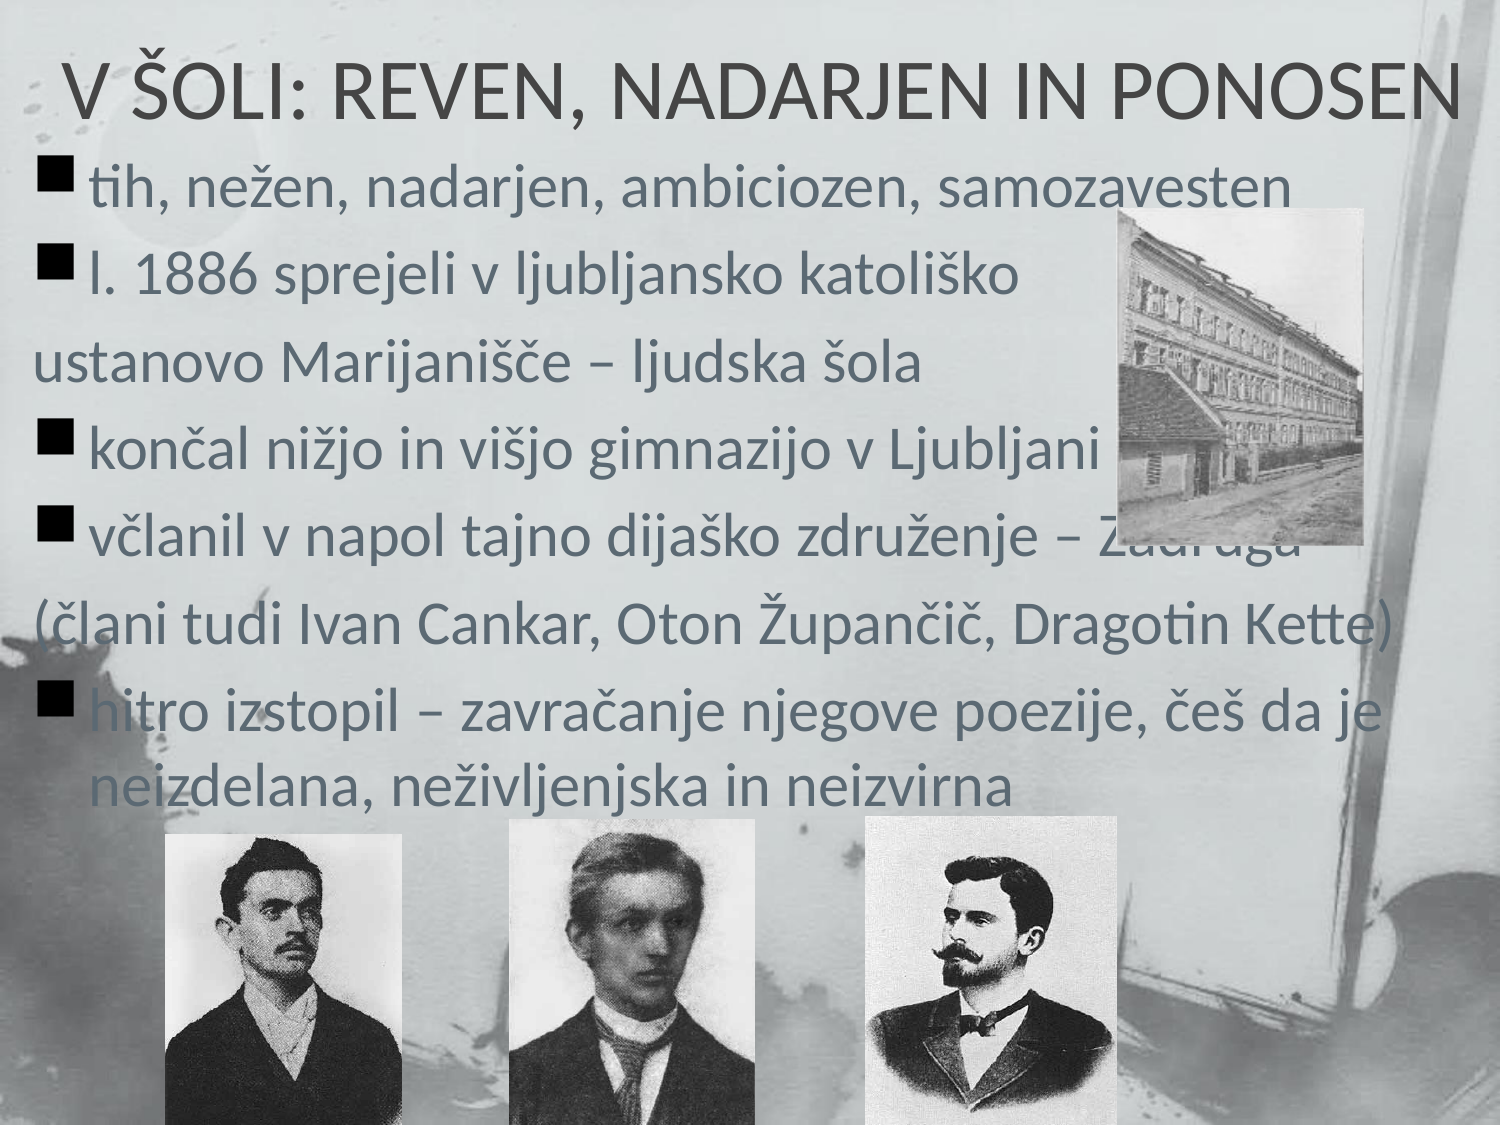

# V ŠOLI: REVEN, NADARJEN IN PONOSEN
tih, nežen, nadarjen, ambiciozen, samozavesten
l. 1886 sprejeli v ljubljansko katoliško
ustanovo Marijanišče – ljudska šola
končal nižjo in višjo gimnazijo v Ljubljani
včlanil v napol tajno dijaško združenje – Zadruga
(člani tudi Ivan Cankar, Oton Župančič, Dragotin Kette)
hitro izstopil – zavračanje njegove poezije, češ da je neizdelana, neživljenjska in neizvirna